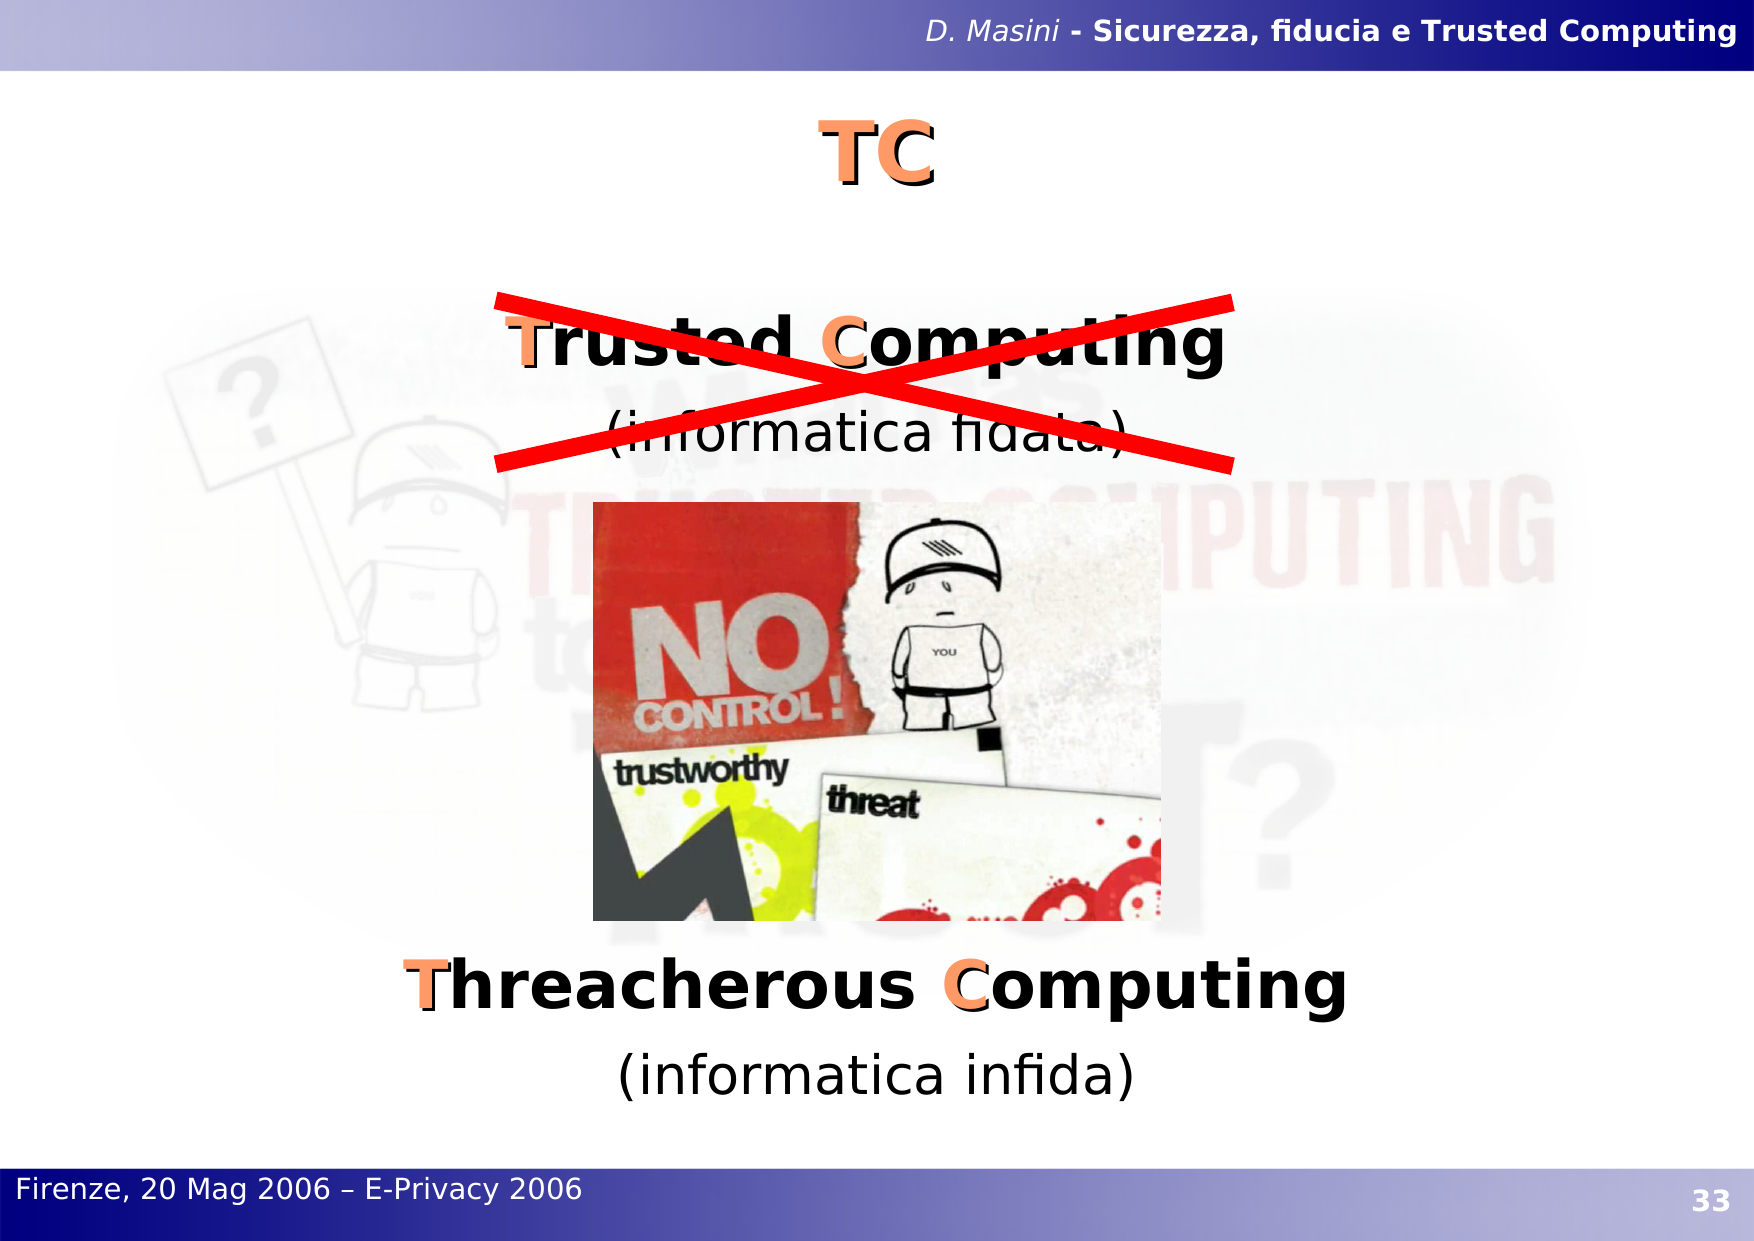

D. Masini - Sicurezza, fiducia e Trusted Computing
TC
# Trusted Computing
(informatica fidata)
Threacherous Computing
(informatica infida)
Firenze, 20 Mag 2006 – E-Privacy 2006